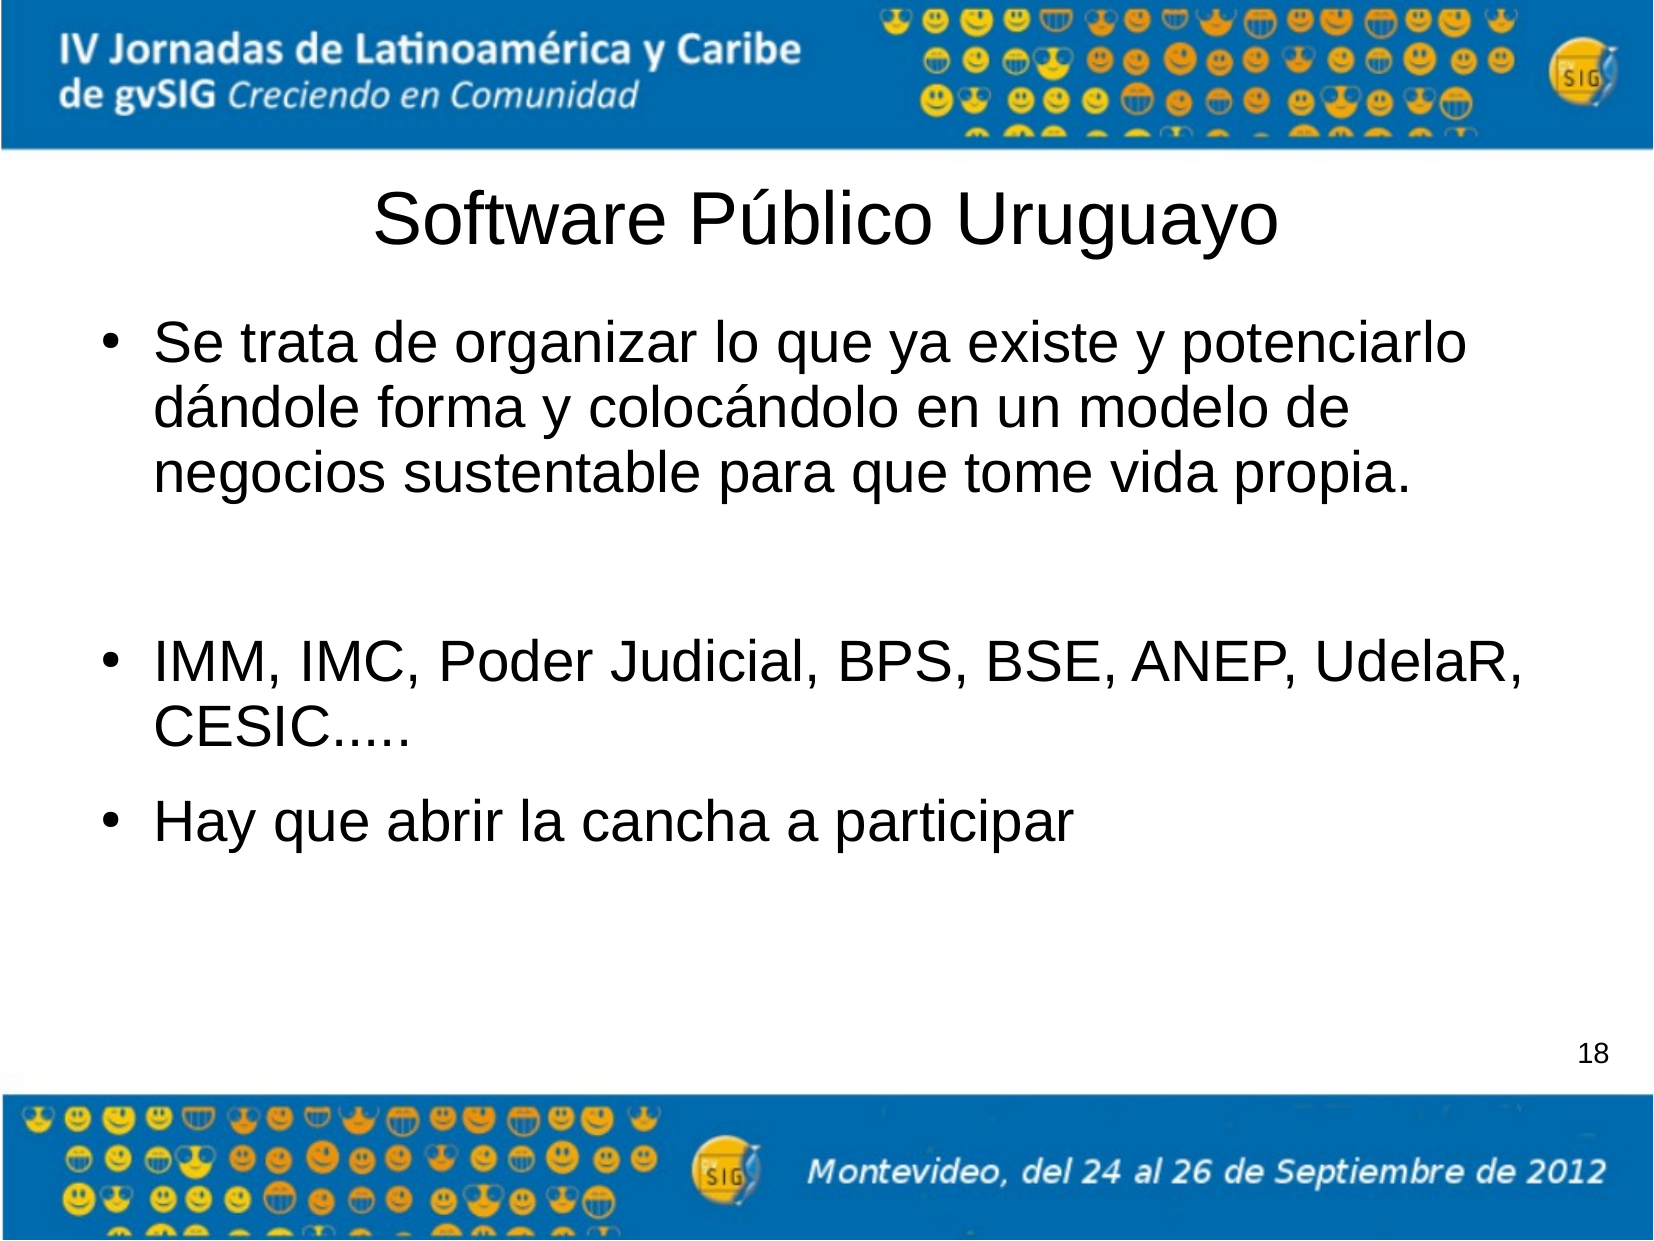

# Software Público Uruguayo
Se trata de organizar lo que ya existe y potenciarlo dándole forma y colocándolo en un modelo de negocios sustentable para que tome vida propia.
IMM, IMC, Poder Judicial, BPS, BSE, ANEP, UdelaR, CESIC.....
Hay que abrir la cancha a participar
18